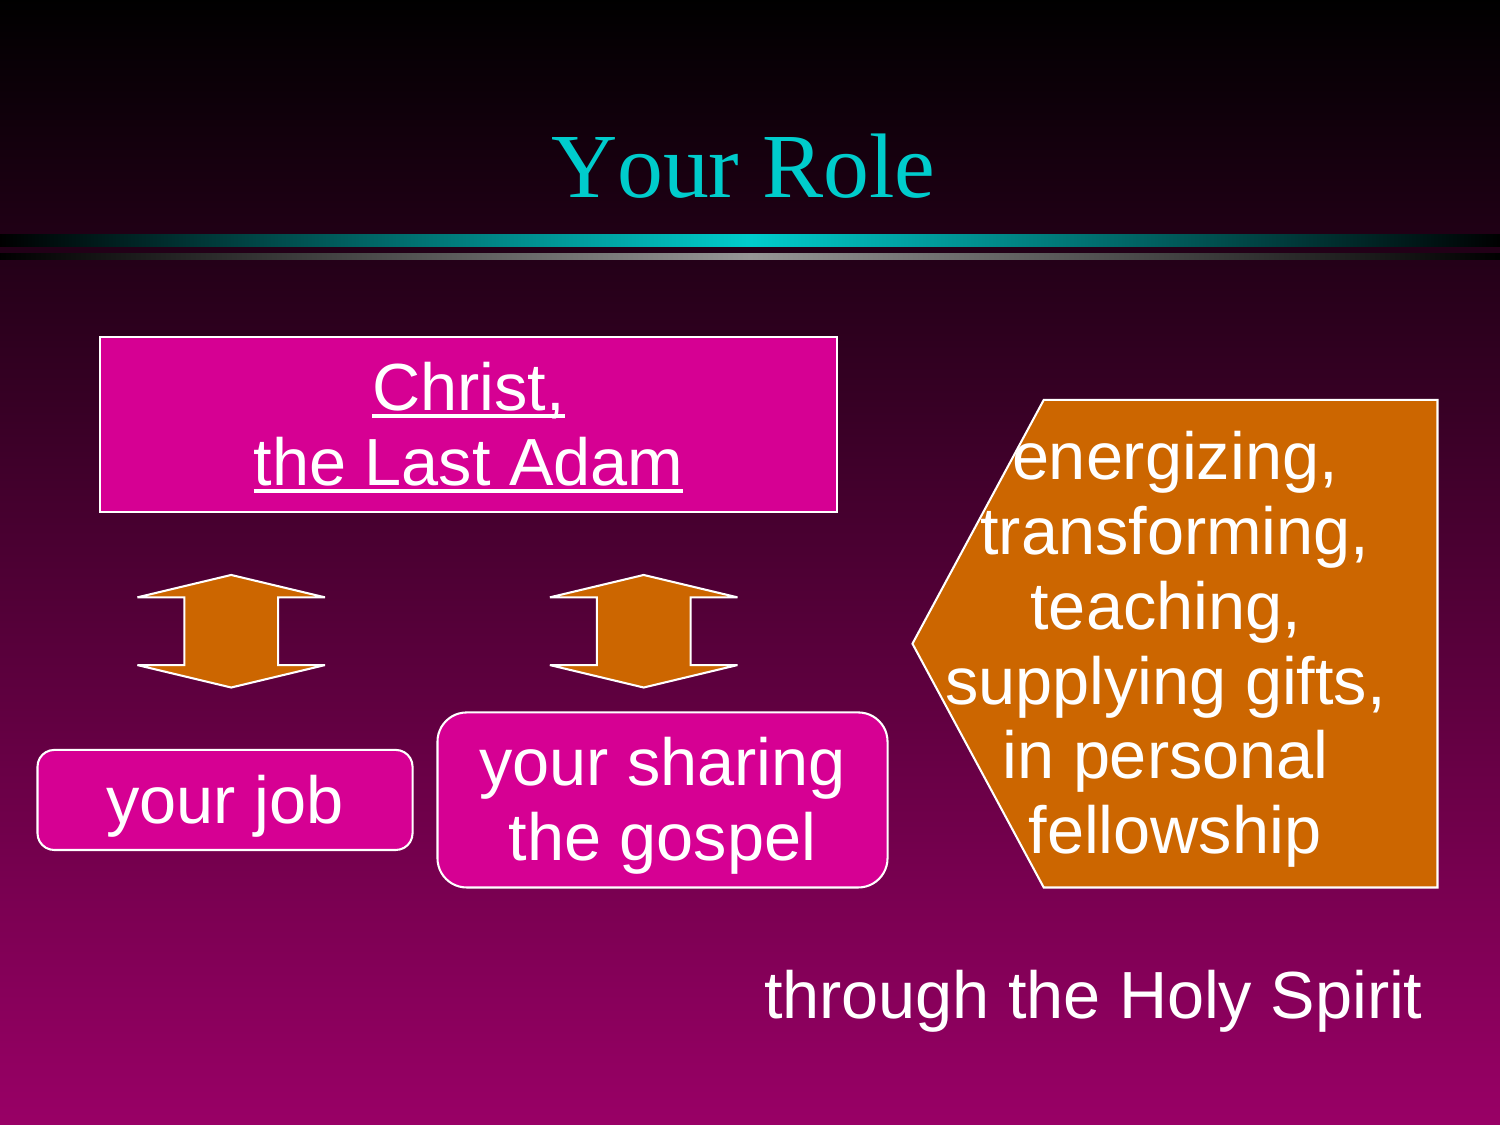

# Your Role
Christ,
the Last Adam
energizing,
transforming,
teaching,
supplying gifts,
in personal
fellowship
your sharing
the gospel
your job
through the Holy Spirit